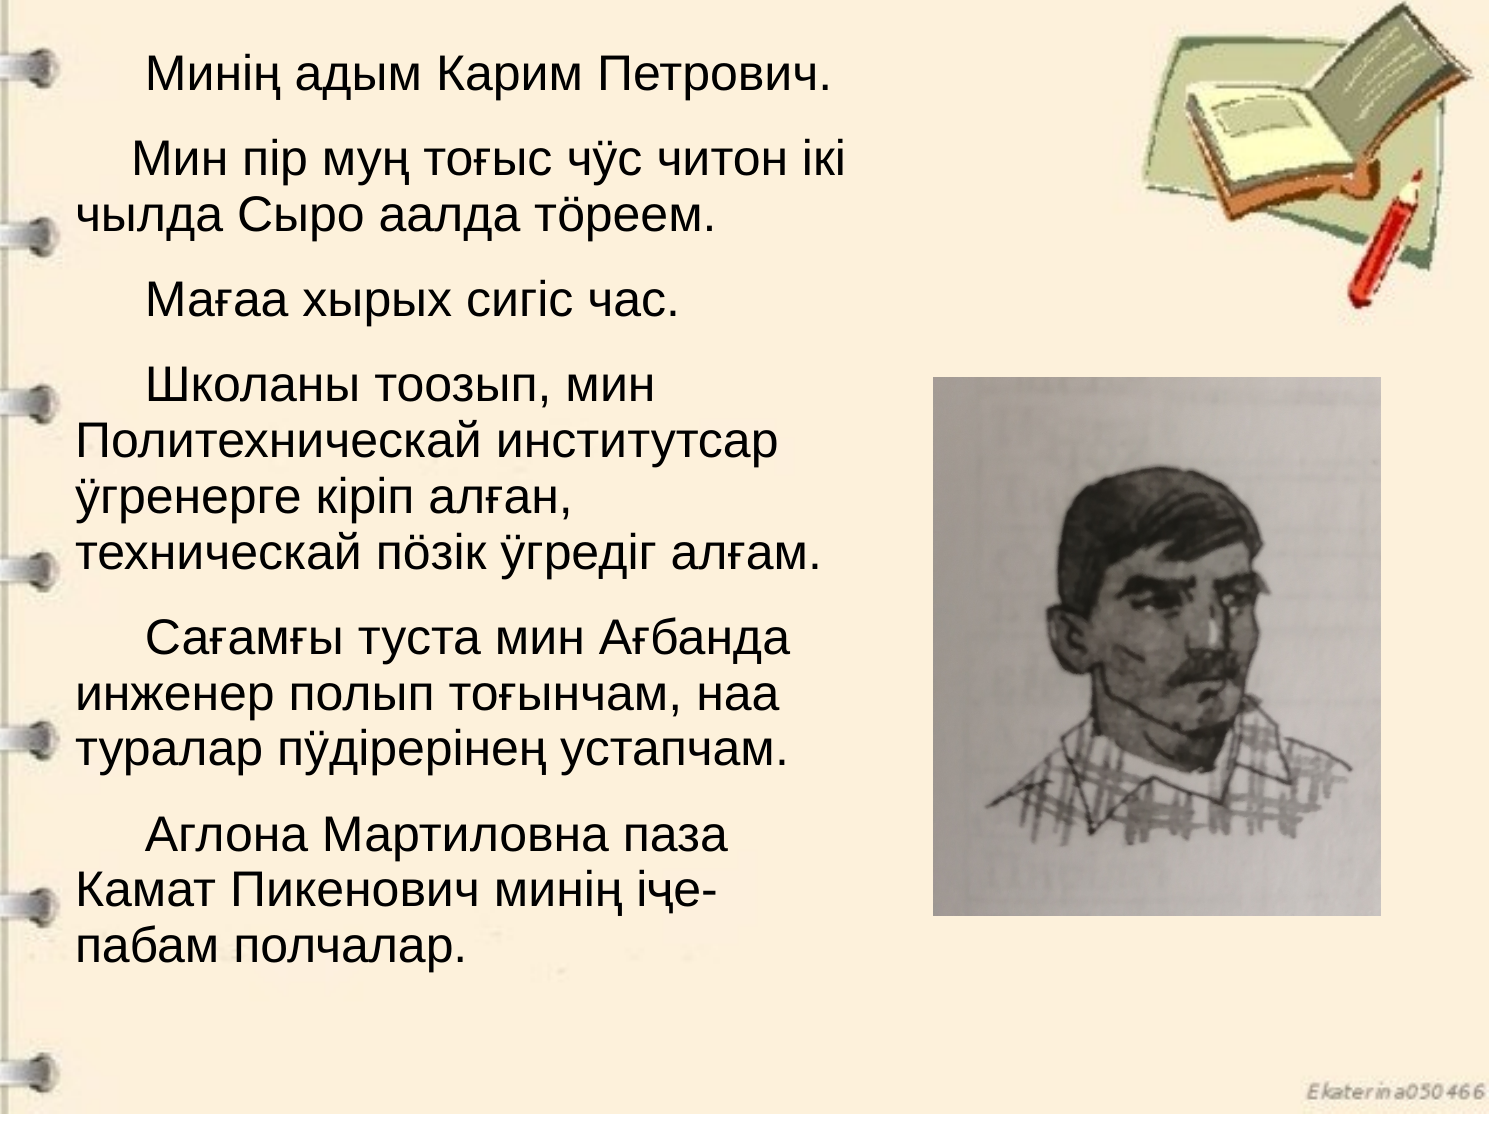

#
 Минің адым Карим Петрович.
 Мин пір муң тоғыс чӱс читон ікі чылда Сыро аалда тӧреем.
 Мағаа хырых сигіс час.
 Школаны тоозып, мин Политехническай институтсар ӱгренерге кіріп алған, техническай пӧзік ӱгредіг алғам.
 Сағамғы туста мин Ағбанда инженер полып тоғынчам, наа туралар пӱдірерінең устапчам.
 Аглона Мартиловна паза Камат Пикенович минің іҷе-пабам полчалар.